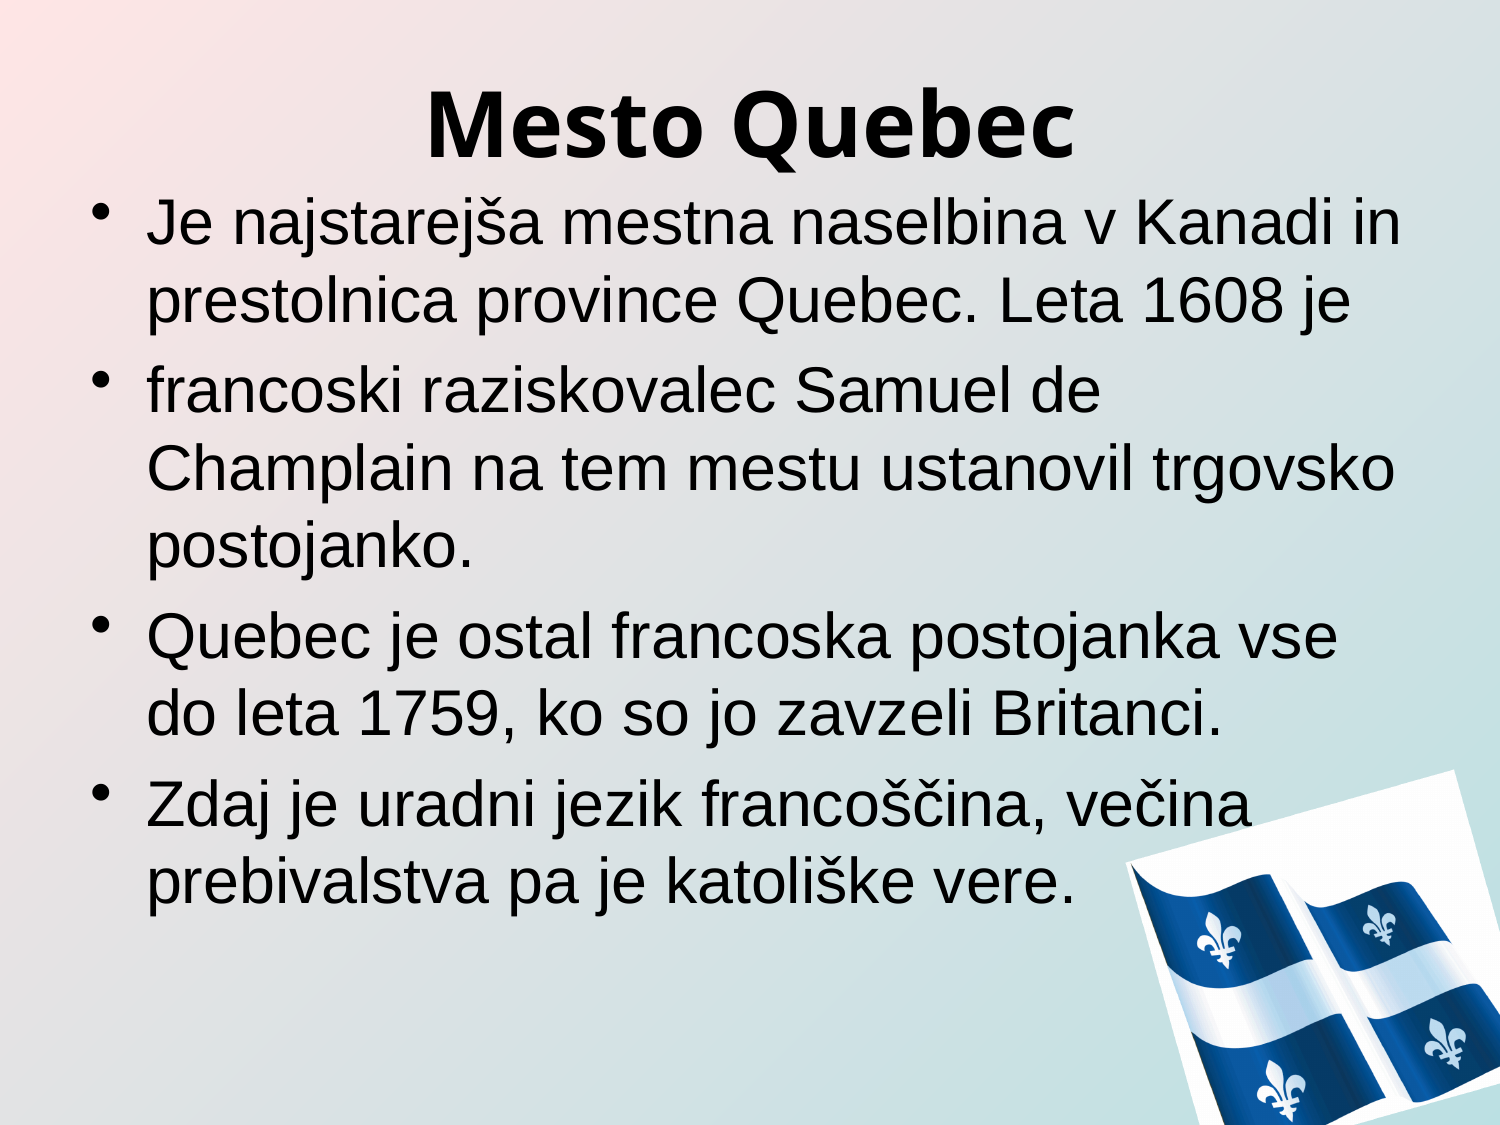

# Mesto Quebec
Je najstarejša mestna naselbina v Kanadi in prestolnica province Quebec. Leta 1608 je
francoski raziskovalec Samuel de Champlain na tem mestu ustanovil trgovsko postojanko.
Quebec je ostal francoska postojanka vse do leta 1759, ko so jo zavzeli Britanci.
Zdaj je uradni jezik francoščina, večina prebivalstva pa je katoliške vere.